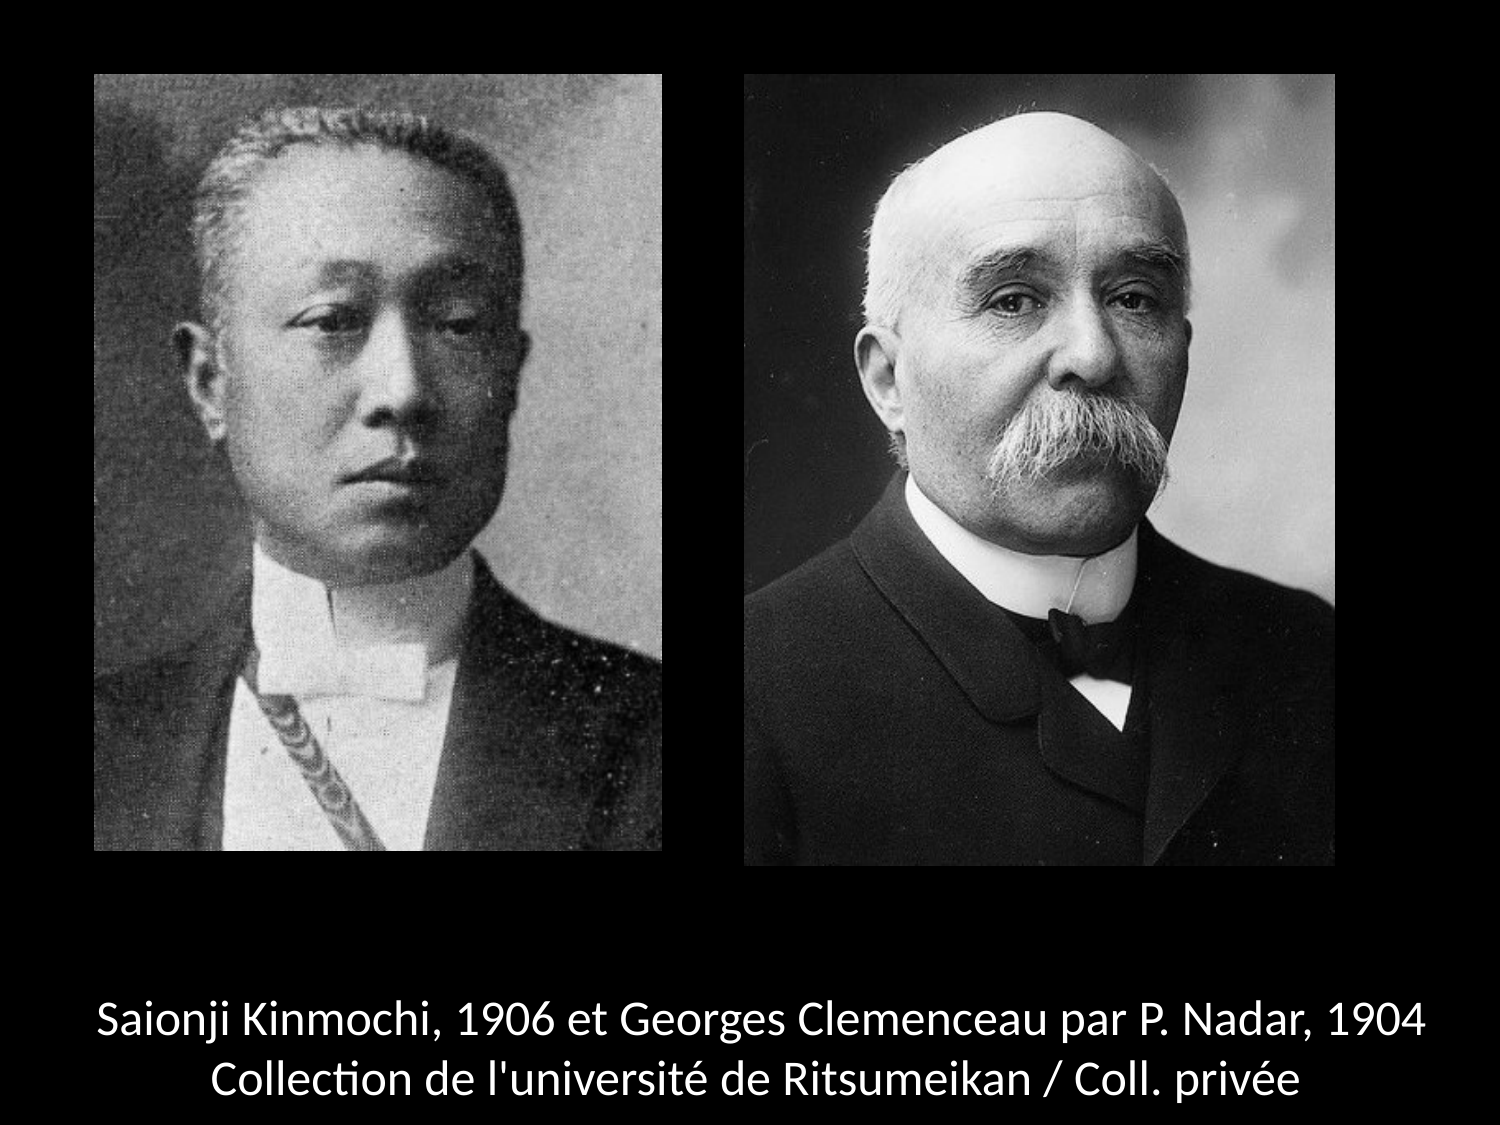

# Saionji Kinmochi, 1906 et Georges Clemenceau par P. Nadar, 1904 Collection de l'université de Ritsumeikan / Coll. privée